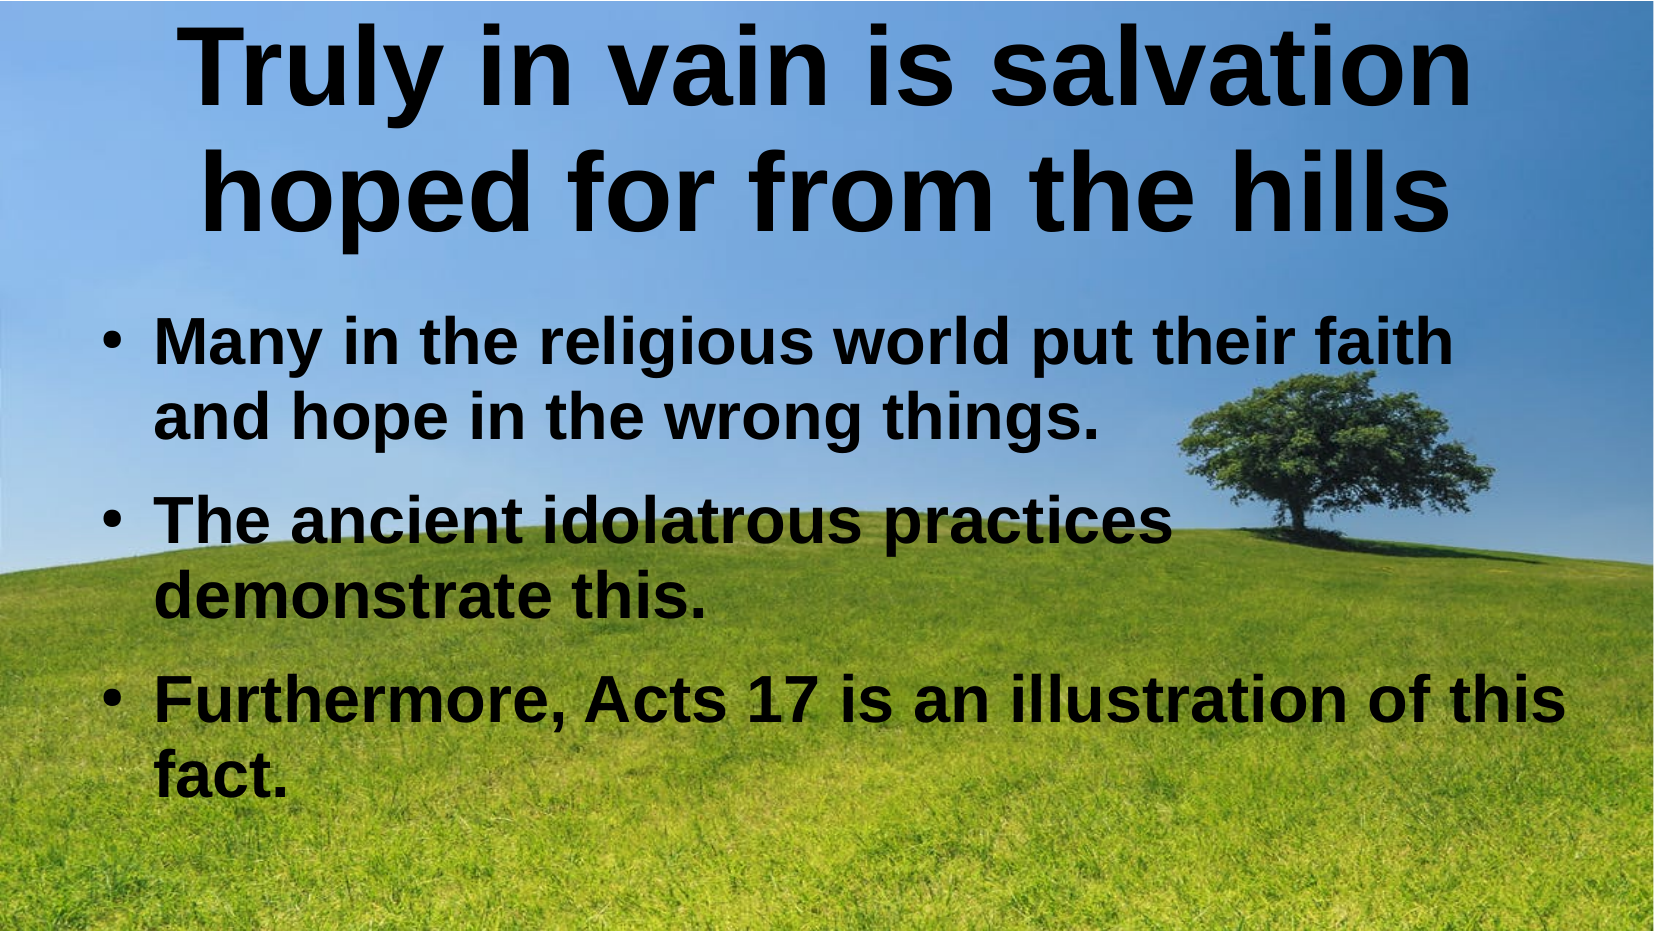

# Truly in vain is salvation hoped for from the hills
Many in the religious world put their faith and hope in the wrong things.
The ancient idolatrous practices demonstrate this.
Furthermore, Acts 17 is an illustration of this fact.